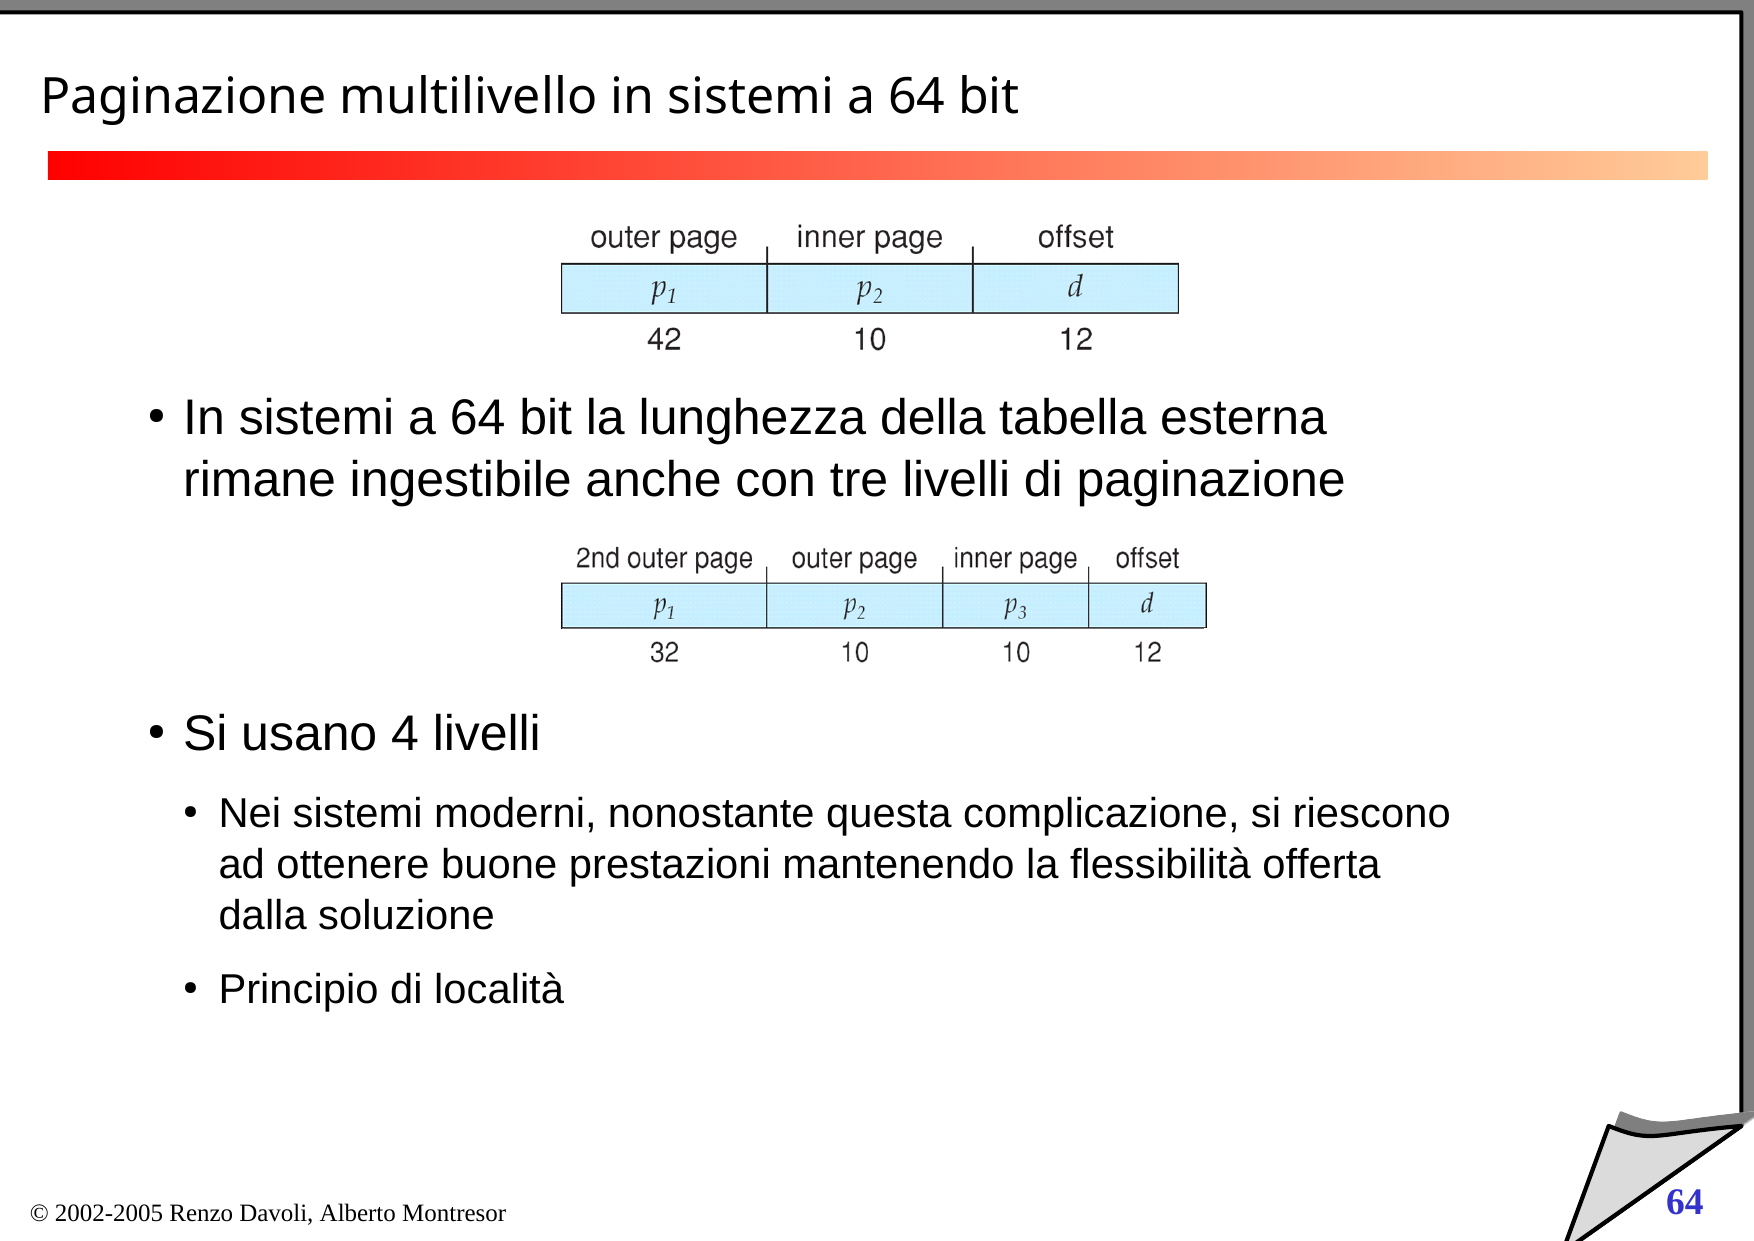

# Paginazione multilivello in sistemi a 64 bit
In sistemi a 64 bit la lunghezza della tabella esterna rimane ingestibile anche con tre livelli di paginazione
Si usano 4 livelli
Nei sistemi moderni, nonostante questa complicazione, si riescono ad ottenere buone prestazioni mantenendo la flessibilità offerta dalla soluzione
Principio di località